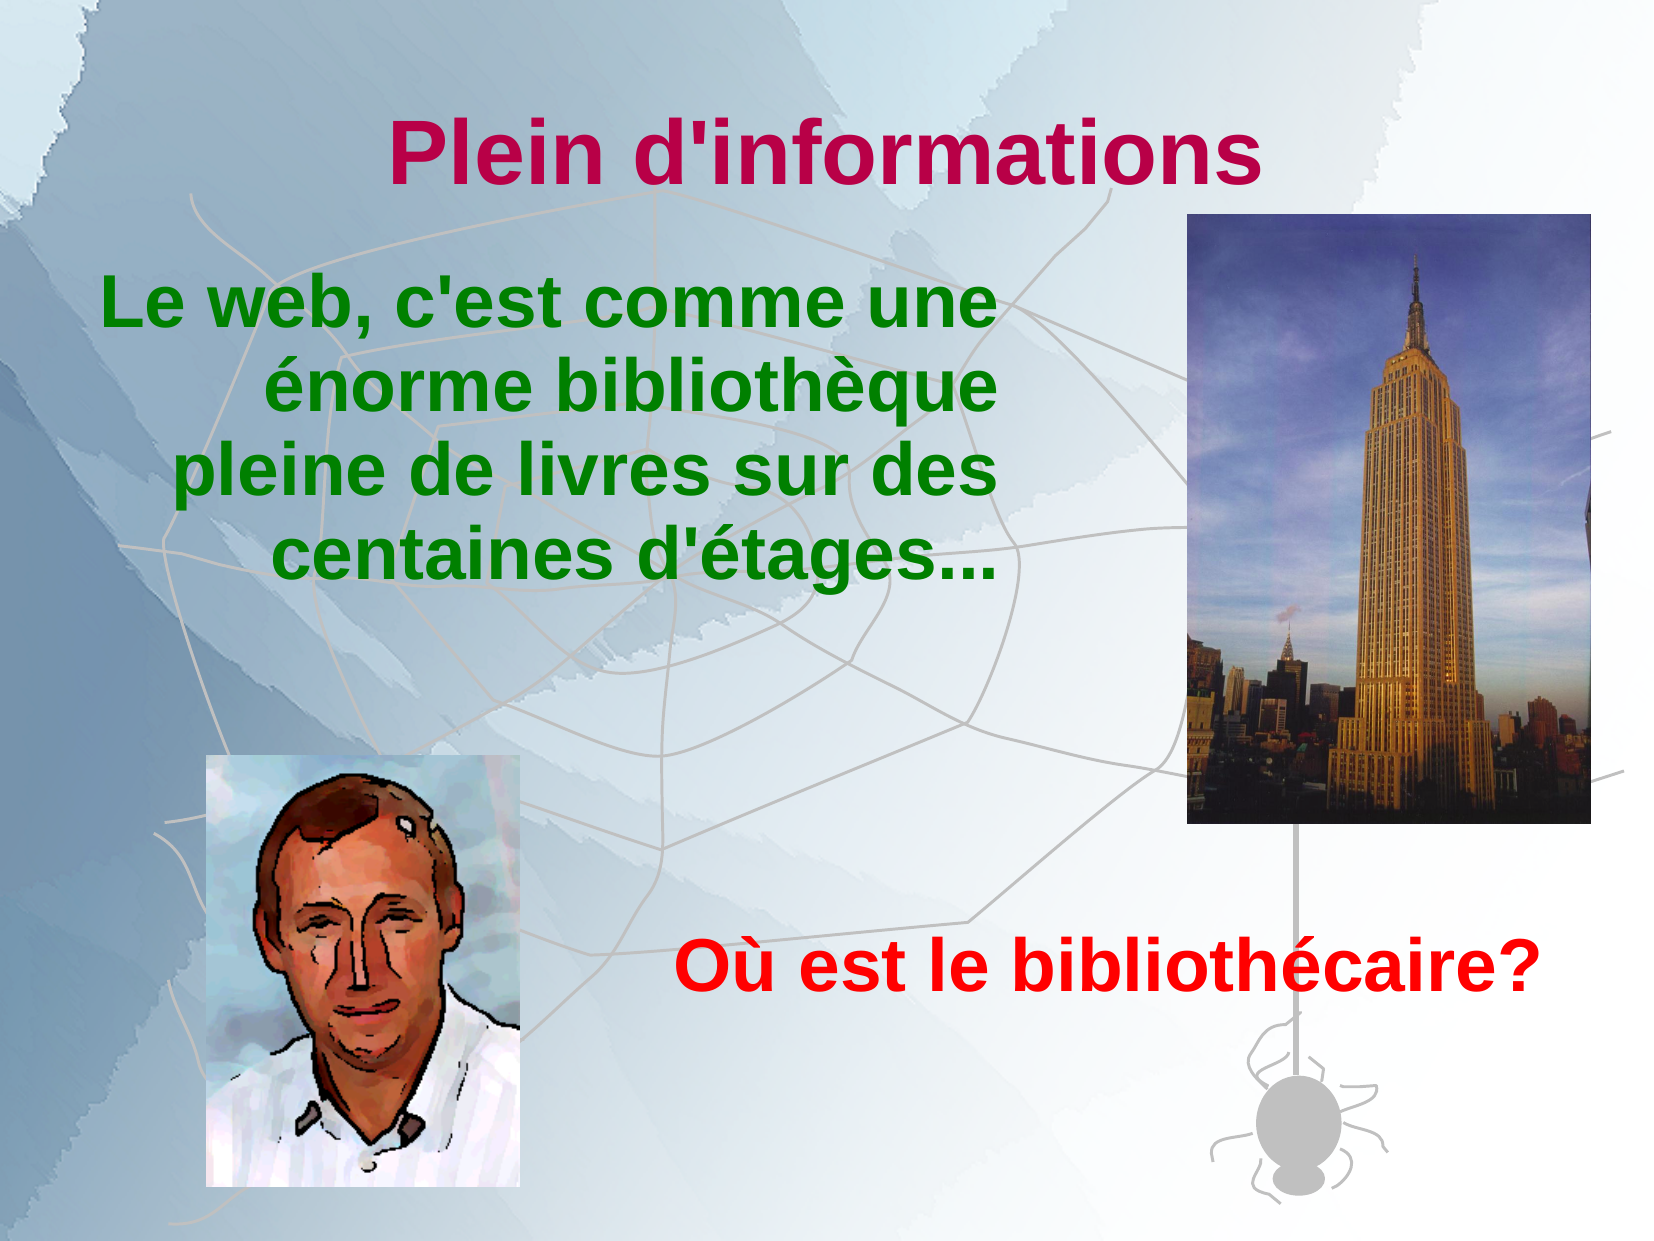

# Plein d'informations
Le web, c'est comme une énorme bibliothèque pleine de livres sur des centaines d'étages...
Où est le bibliothécaire?